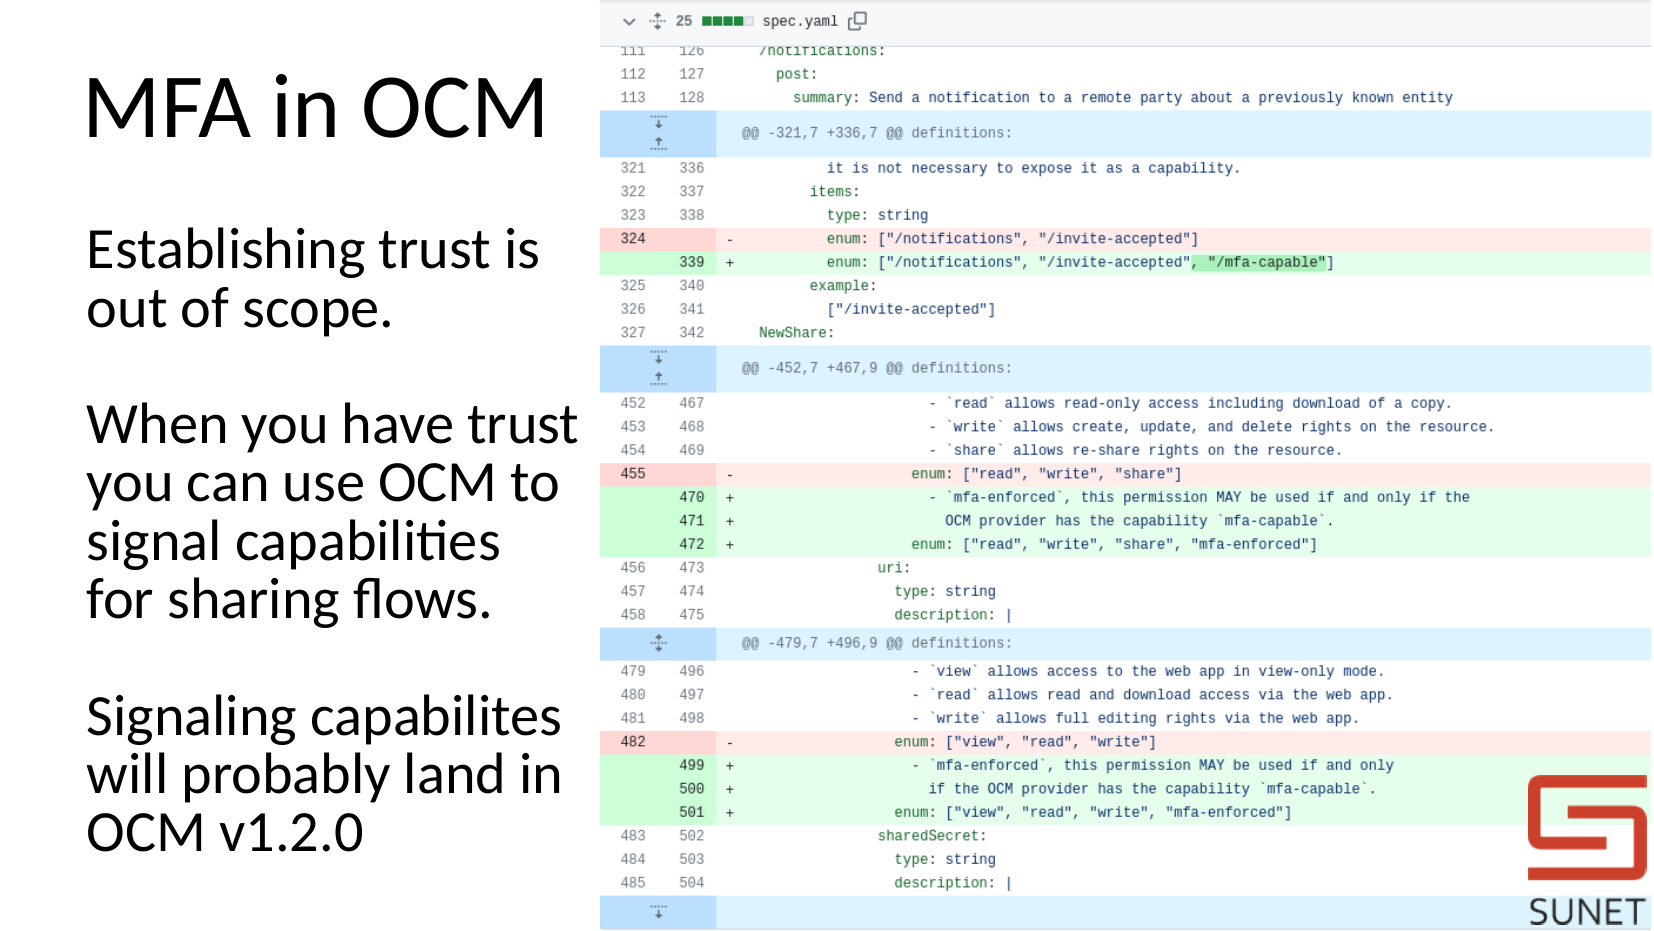

# MFA in OCM
Establishing trust is
out of scope.
When you have trust
you can use OCM to
signal capabilities
for sharing flows.
Signaling capabilites
will probably land in
OCM v1.2.0